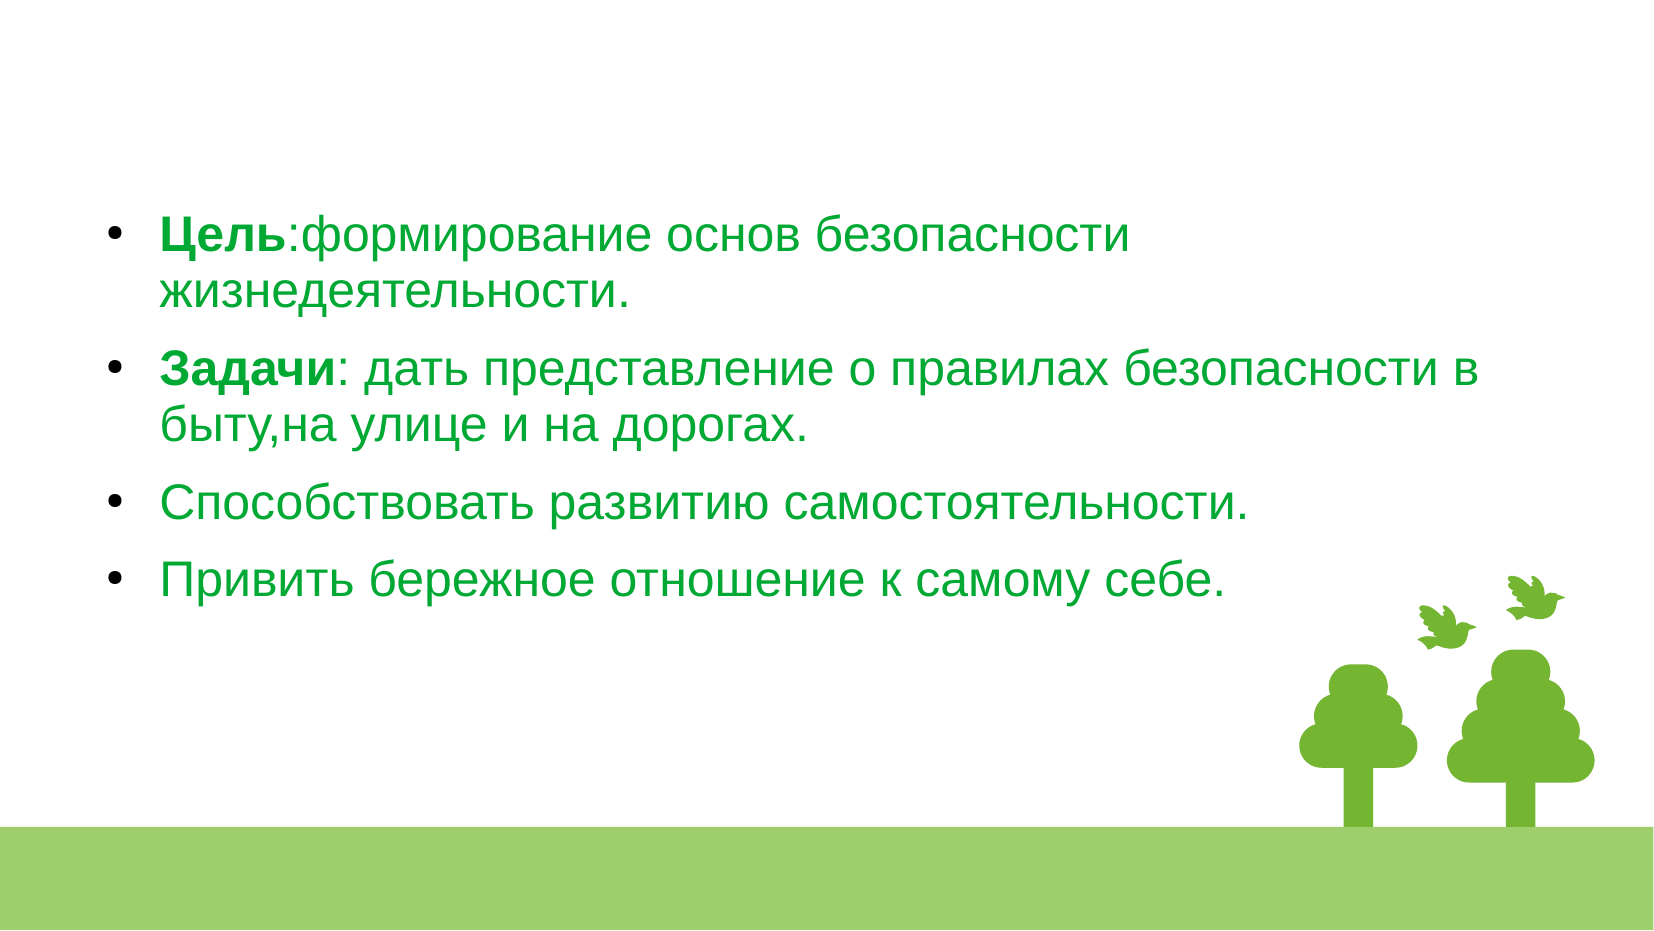

#
Цель:формирование основ безопасности жизнедеятельности.
Задачи: дать представление о правилах безопасности в быту,на улице и на дорогах.
Способствовать развитию самостоятельности.
Привить бережное отношение к самому себе.